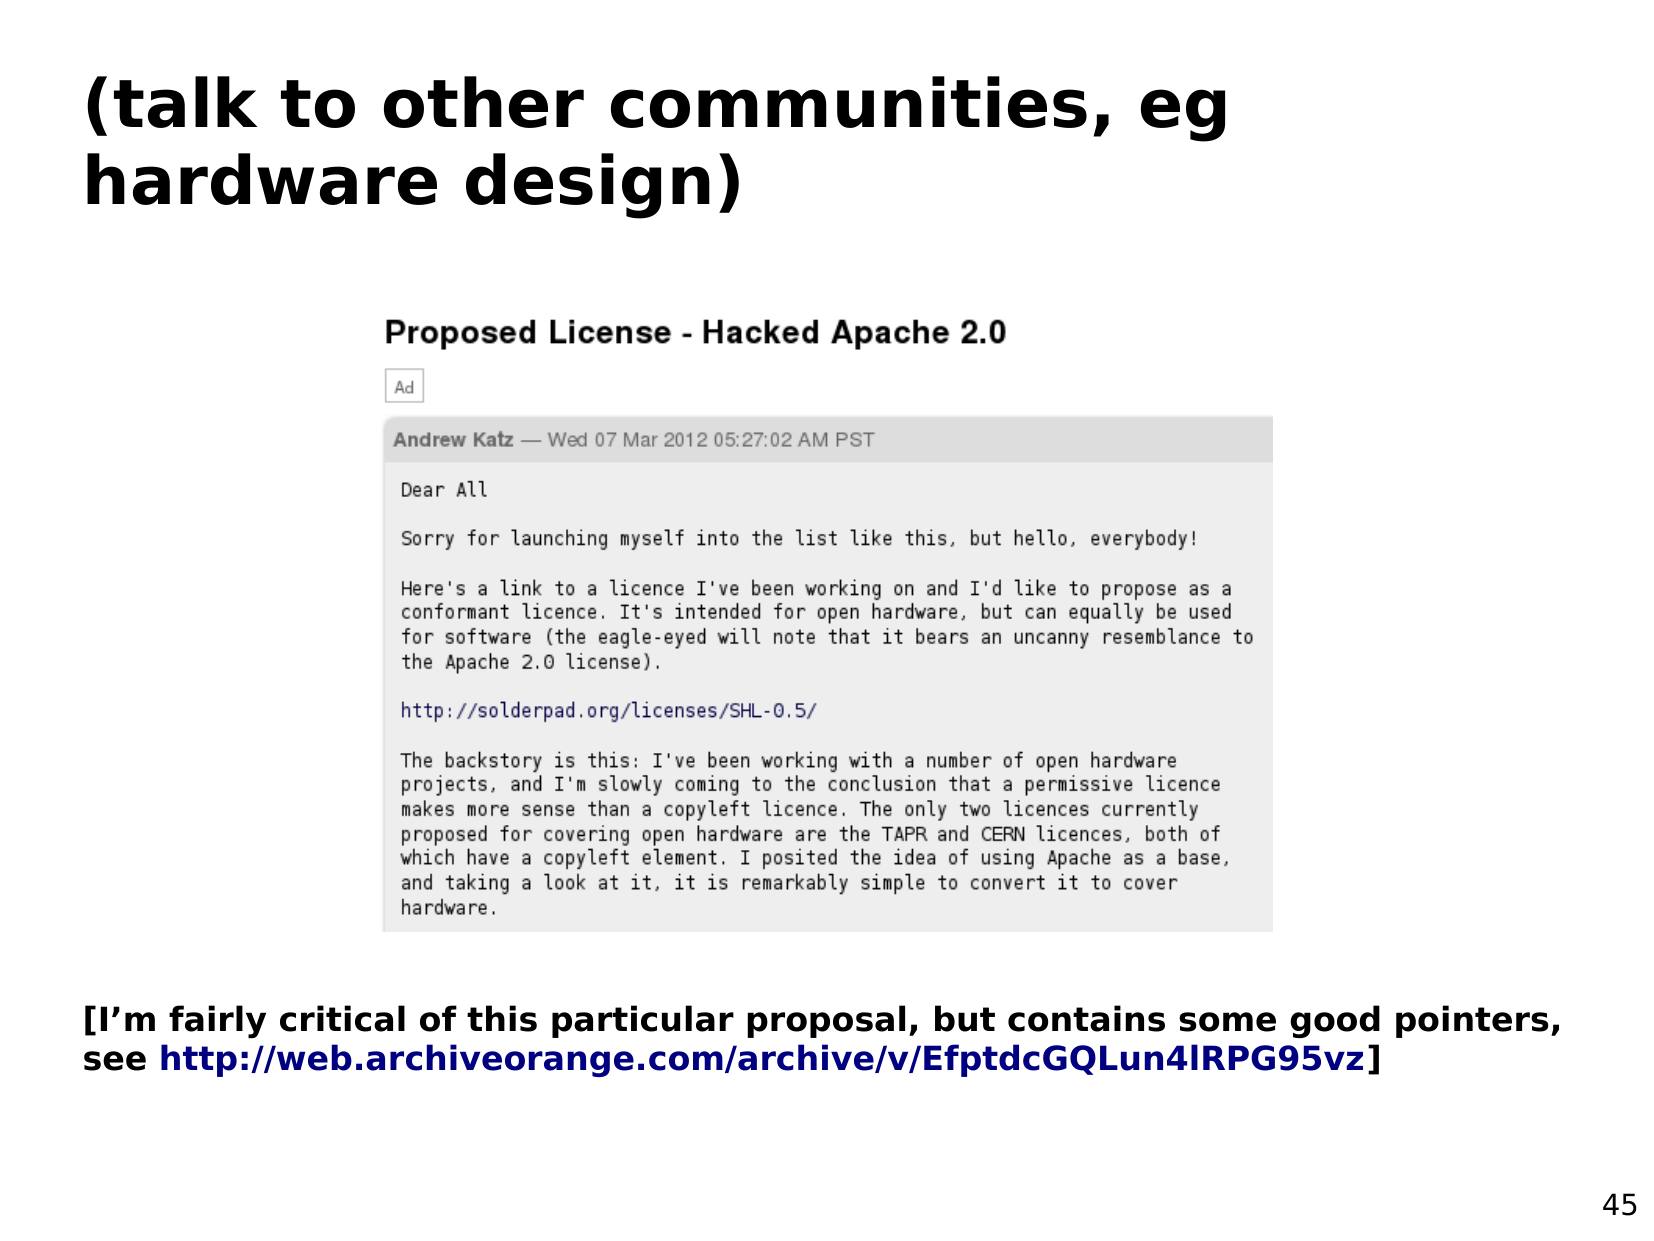

# (talk to other communities, eg hardware design)
[I’m fairly critical of this particular proposal, but contains some good pointers, see http://web.archiveorange.com/archive/v/EfptdcGQLun4lRPG95vz]